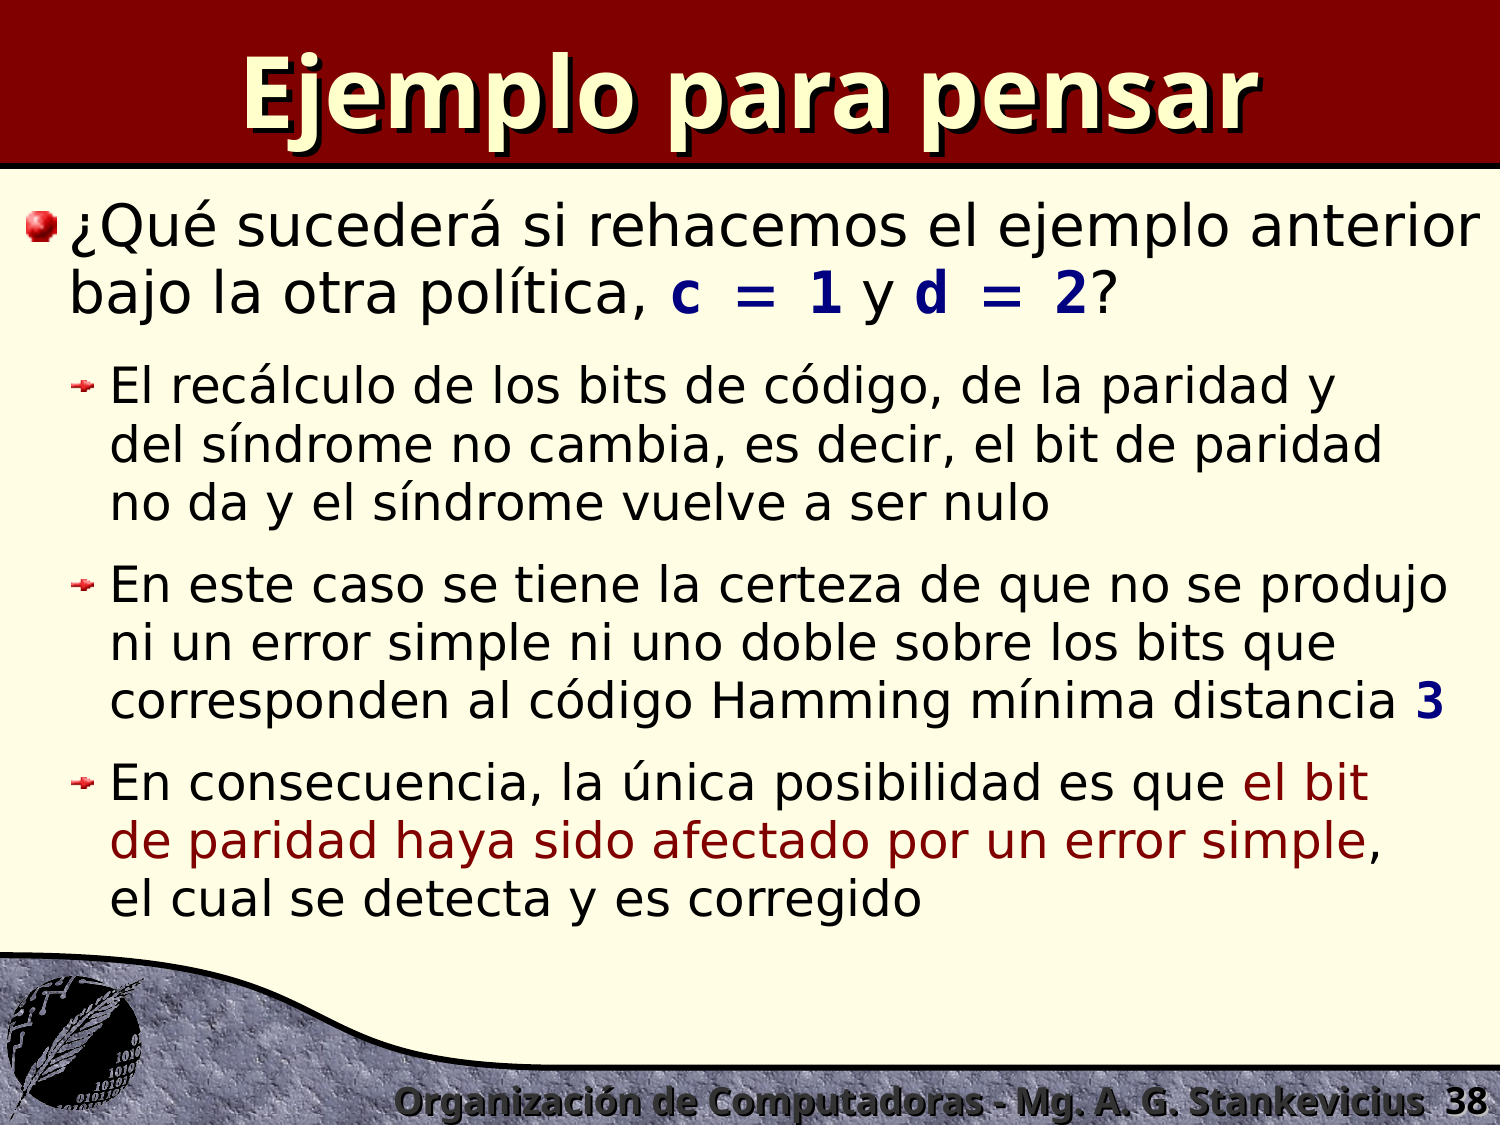

# Ejemplo para pensar
¿Qué sucederá si rehacemos el ejemplo anterior bajo la otra política, c = 1 y d = 2?
El recálculo de los bits de código, de la paridad y
del síndrome no cambia, es decir, el bit de paridad
no da y el síndrome vuelve a ser nulo
En este caso se tiene la certeza de que no se produjo ni un error simple ni uno doble sobre los bits que corresponden al código Hamming mínima distancia 3
En consecuencia, la única posibilidad es que el bit
de paridad haya sido afectado por un error simple,
el cual se detecta y es corregido
38